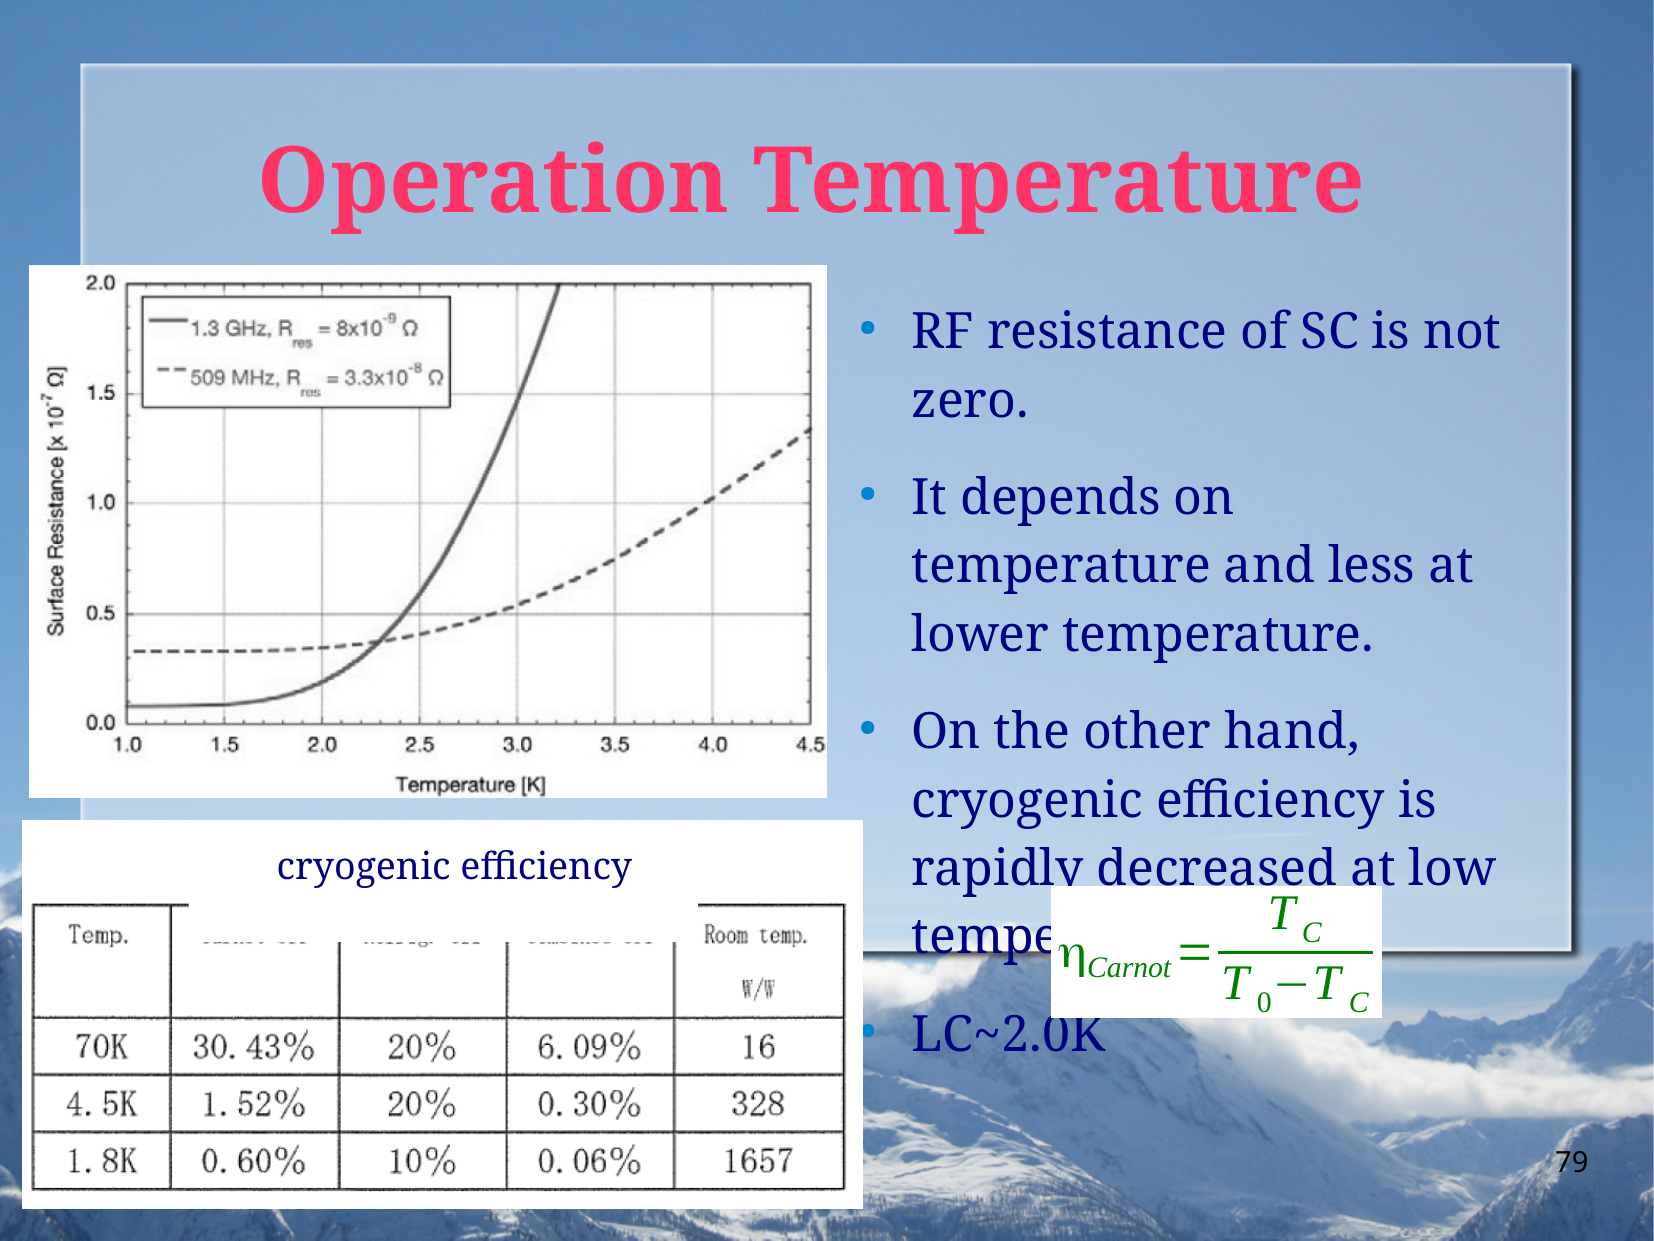

# Operation Temperature
RF resistance of SC is not zero.
It depends on temperature and less at lower temperature.
On the other hand, cryogenic efficiency is rapidly decreased at low temperature.
LC~2.0K
 cryogenic efficiency
79